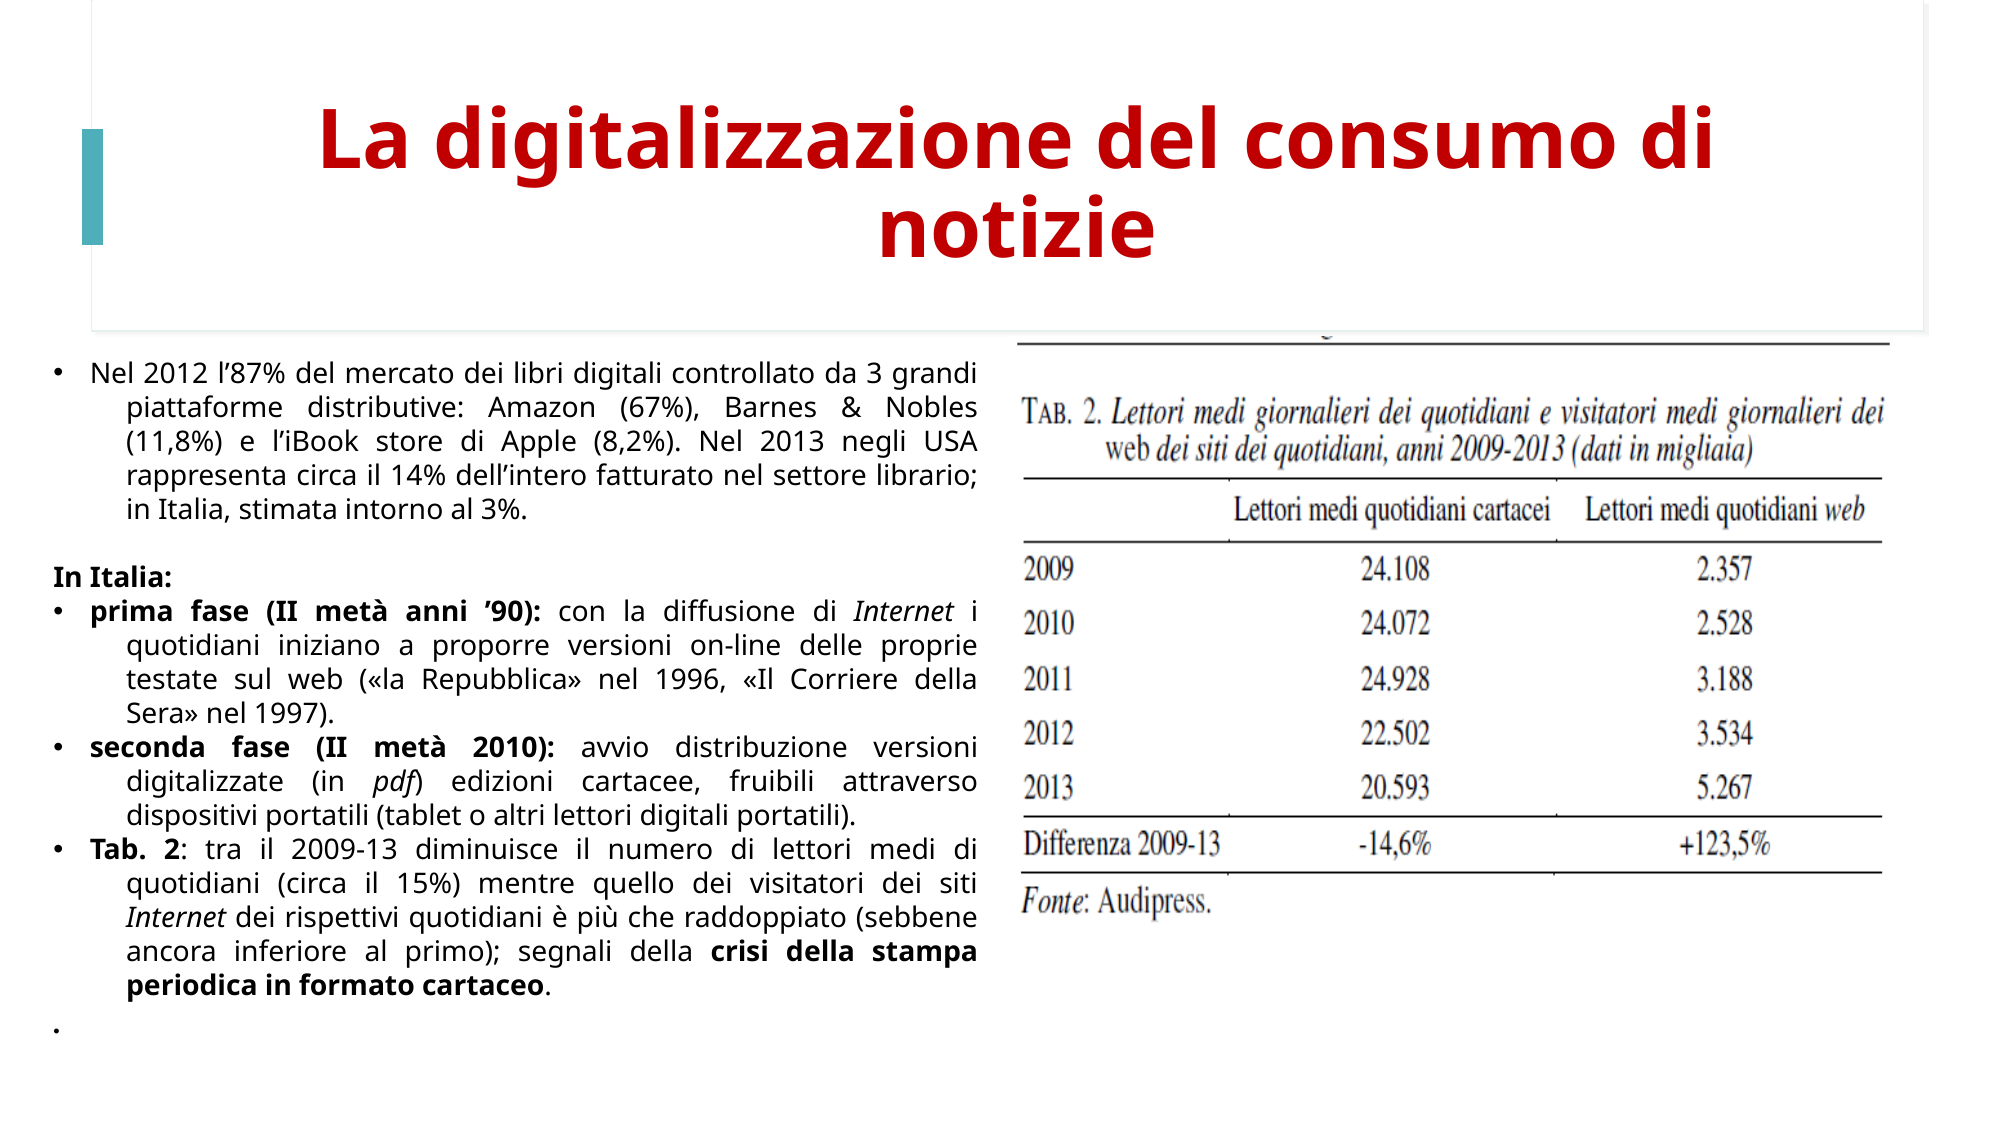

# La digitalizzazione del consumo di notizie
Nel 2012 l’87% del mercato dei libri digitali controllato da 3 grandi piattaforme distributive: Amazon (67%), Barnes & Nobles (11,8%) e l’iBook store di Apple (8,2%). Nel 2013 negli USA rappresenta circa il 14% dell’intero fatturato nel settore librario; in Italia, stimata intorno al 3%.
In Italia:
prima fase (II metà anni ’90): con la diffusione di Internet i quotidiani iniziano a proporre versioni on-line delle proprie testate sul web («la Repubblica» nel 1996, «Il Corriere della Sera» nel 1997).
seconda fase (II metà 2010): avvio distribuzione versioni digitalizzate (in pdf) edizioni cartacee, fruibili attraverso dispositivi portatili (tablet o altri lettori digitali portatili).
Tab. 2: tra il 2009-13 diminuisce il numero di lettori medi di quotidiani (circa il 15%) mentre quello dei visitatori dei siti Internet dei rispettivi quotidiani è più che raddoppiato (sebbene ancora inferiore al primo); segnali della crisi della stampa periodica in formato cartaceo.